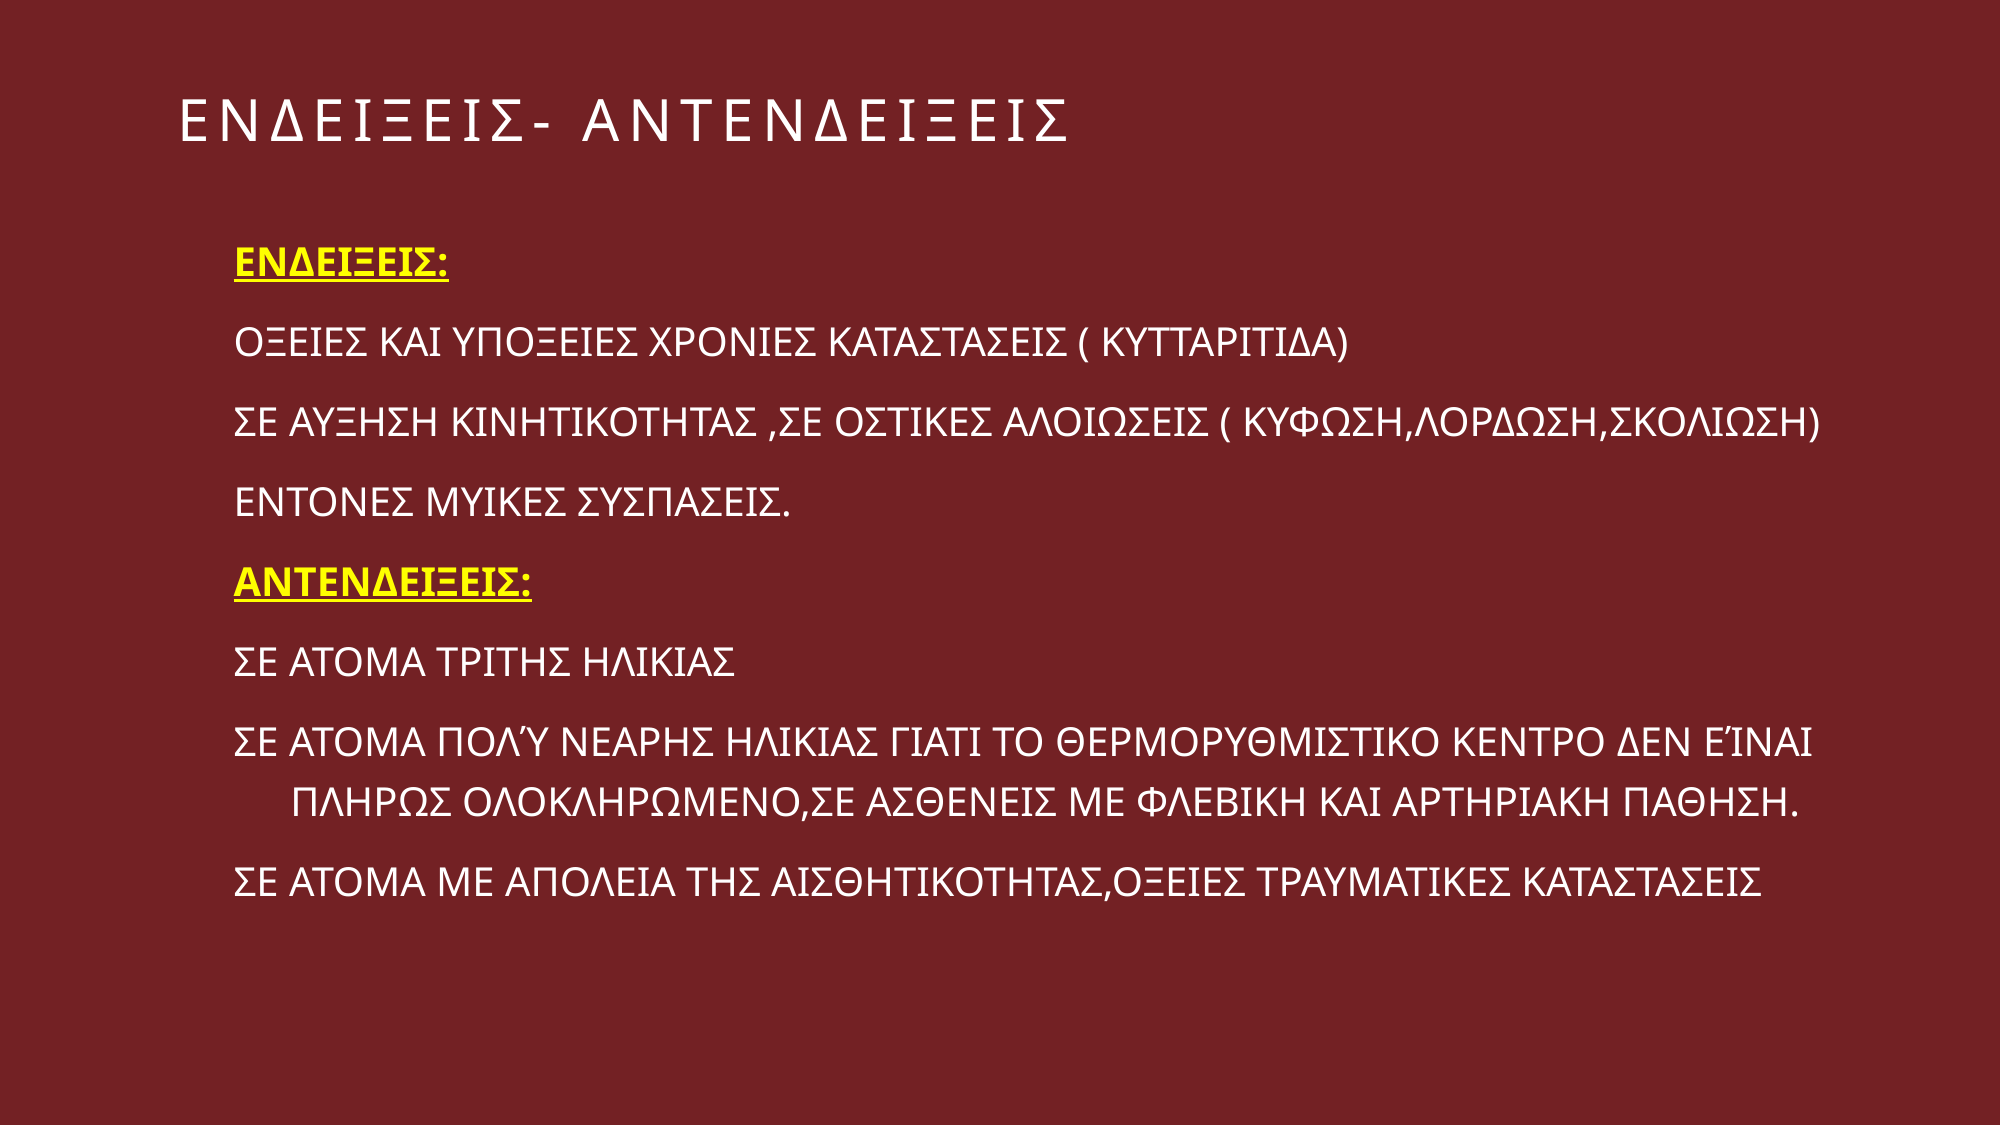

# ΕΝΔΕΙΞΕΙΣ- ΑΝΤΕΝΔΕΙΞΕΙΣ
ΕΝΔΕΙΞΕΙΣ:
ΟΞΕΙΕΣ ΚΑΙ ΥΠΟΞΕΙΕΣ ΧΡΟΝΙΕΣ ΚΑΤΑΣΤΑΣΕΙΣ ( ΚΥΤΤΑΡΙΤΙΔΑ)
ΣΕ ΑΥΞΗΣΗ ΚΙΝΗΤΙΚΟΤΗΤΑΣ ,ΣΕ ΟΣΤΙΚΕΣ ΑΛΟΙΩΣΕΙΣ ( ΚΥΦΩΣΗ,ΛΟΡΔΩΣΗ,ΣΚΟΛΙΩΣΗ)
ΕΝΤΟΝΕΣ ΜΥΙΚΕΣ ΣΥΣΠΑΣΕΙΣ.
ΑΝΤΕΝΔΕΙΞΕΙΣ:
ΣΕ ΑΤΟΜΑ ΤΡΙΤΗΣ ΗΛΙΚΙΑΣ
ΣΕ ΑΤΟΜΑ ΠΟΛΎ ΝΕΑΡΗΣ ΗΛΙΚΙΑΣ ΓΙΑΤΙ ΤΟ ΘΕΡΜΟΡΥΘΜΙΣΤΙΚΟ ΚΕΝΤΡΟ ΔΕΝ ΕΊΝΑΙ ΠΛΗΡΩΣ ΟΛΟΚΛΗΡΩΜΕΝΟ,ΣΕ ΑΣΘΕΝΕΙΣ ΜΕ ΦΛΕΒΙΚΗ ΚΑΙ ΑΡΤΗΡΙΑΚΗ ΠΑΘΗΣΗ.
ΣΕ ΑΤΟΜΑ ΜΕ ΑΠΟΛΕΙΑ ΤΗΣ ΑΙΣΘΗΤΙΚΟΤΗΤΑΣ,ΟΞΕΙΕΣ ΤΡΑΥΜΑΤΙΚΕΣ ΚΑΤΑΣΤΑΣΕΙΣ